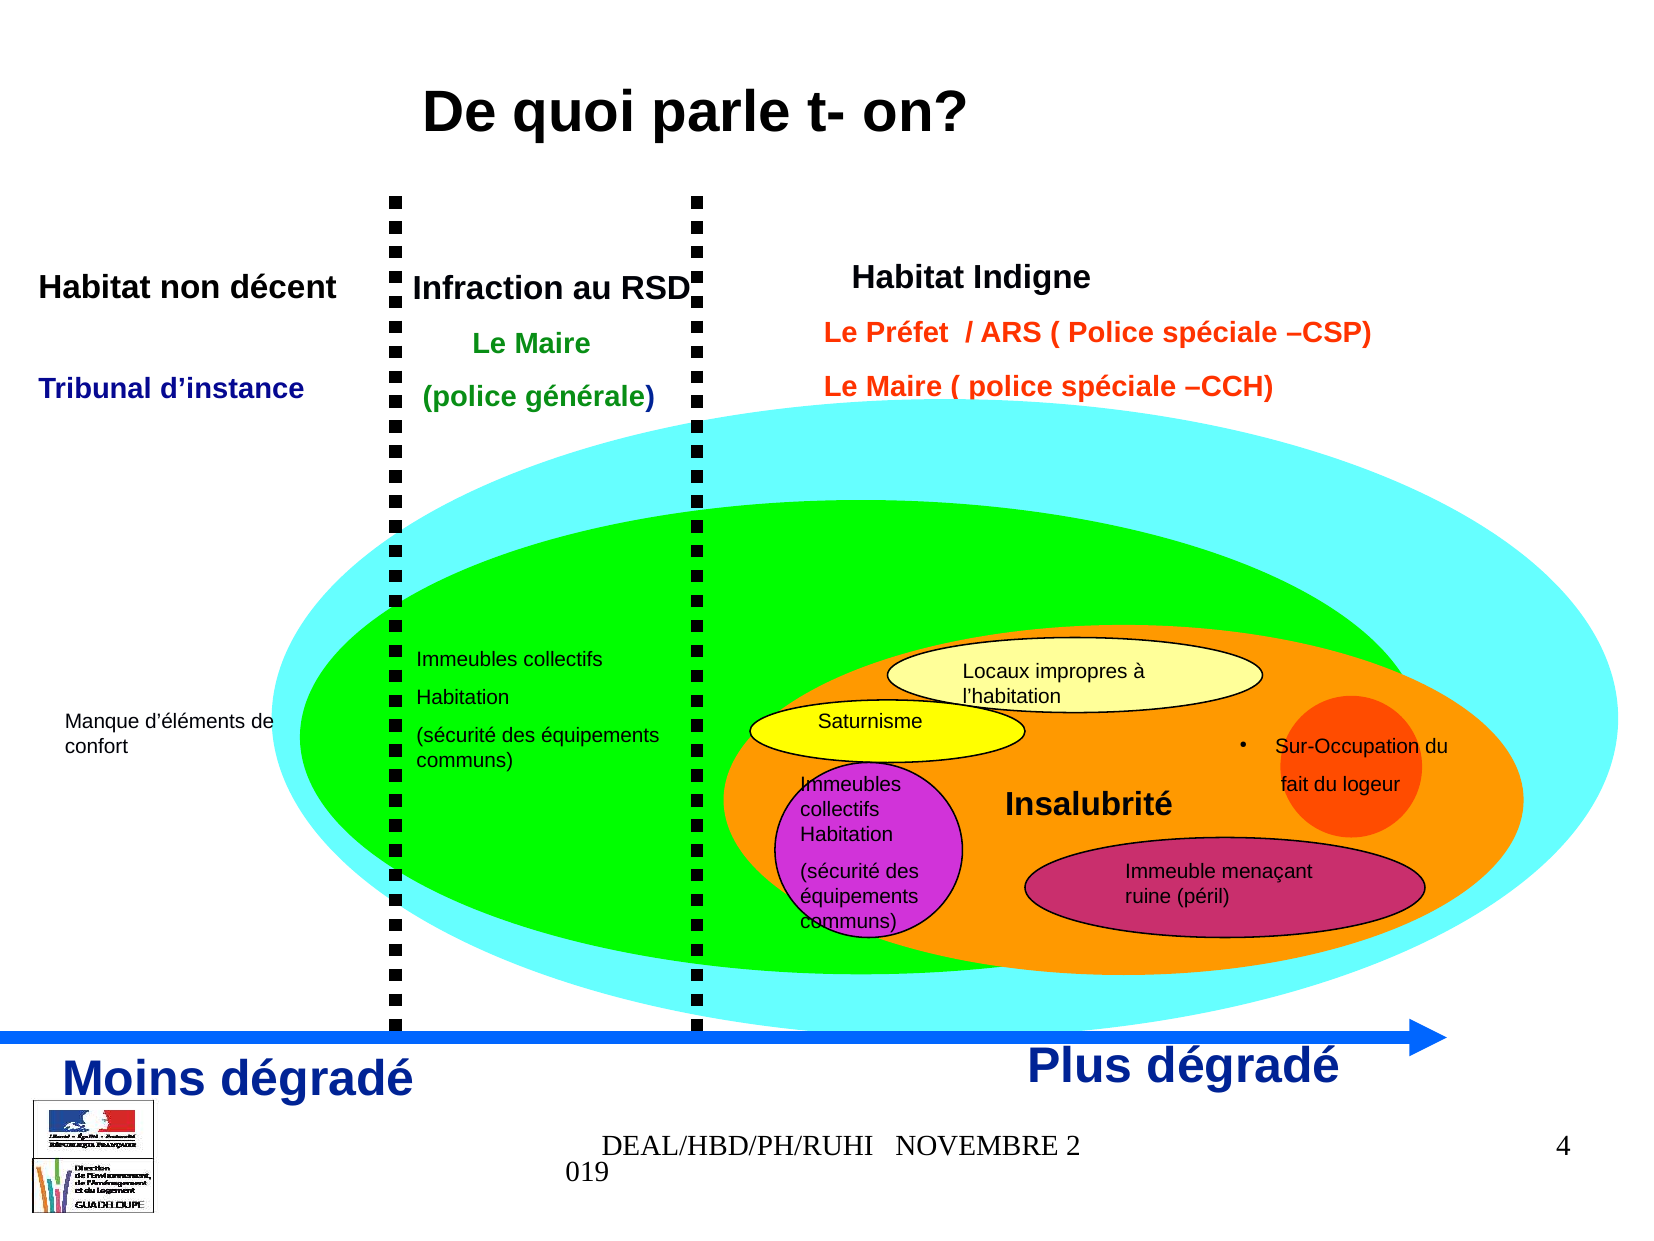

De quoi parle t- on?
 Infraction au RSD
 Le Maire
 (police générale)
 Habitat Indigne
Le Préfet / ARS ( Police spéciale –CSP)
Le Maire ( police spéciale –CCH)
Habitat non décent
Tribunal d’instance
Manquements aux règles d’hygiène et /ou règles d’habitabilité
Immeubles collectifs
Habitation
(sécurité des équipements communs)
Locaux impropres à l’habitation
Manque d’éléments de confort
Saturnisme
Sur-Occupation du
 fait du logeur
Immeubles collectifs Habitation
(sécurité des équipements communs)
 Insalubrité
Immeuble menaçant ruine (péril)
Plus dégradé
Moins dégradé
 DEAL/HBD/PH/RUHI NOVEMBRE 2019
4